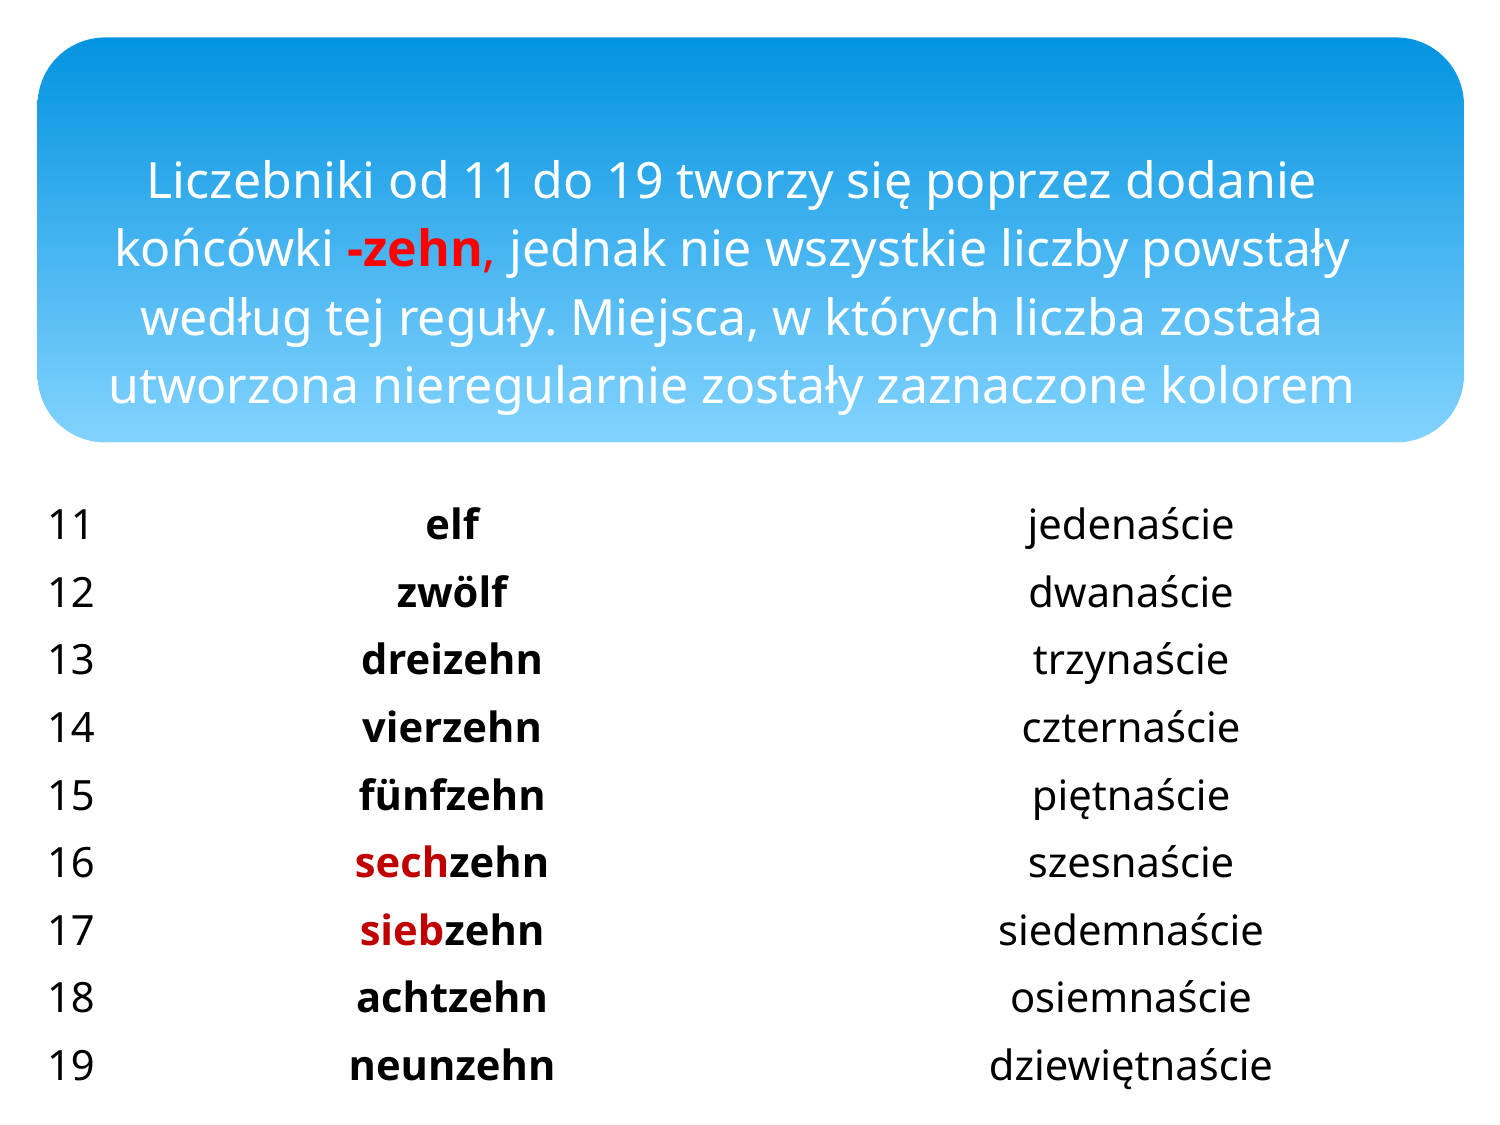

# Liczebniki od 11 do 19 tworzy się poprzez dodanie końcówki -zehn, jednak nie wszystkie liczby powstały według tej reguły. Miejsca, w których liczba została utworzona nieregularnie zostały zaznaczone kolorem czerwonym :
| | | |
| --- | --- | --- |
| 11 | elf | jedenaście |
| 12 | zwölf | dwanaście |
| 13 | dreizehn | trzynaście |
| 14 | vierzehn | czternaście |
| 15 | fünfzehn | piętnaście |
| 16 | sechzehn | szesnaście |
| 17 | siebzehn | siedemnaście |
| 18 | achtzehn | osiemnaście |
| 19 | neunzehn | dziewiętnaście |